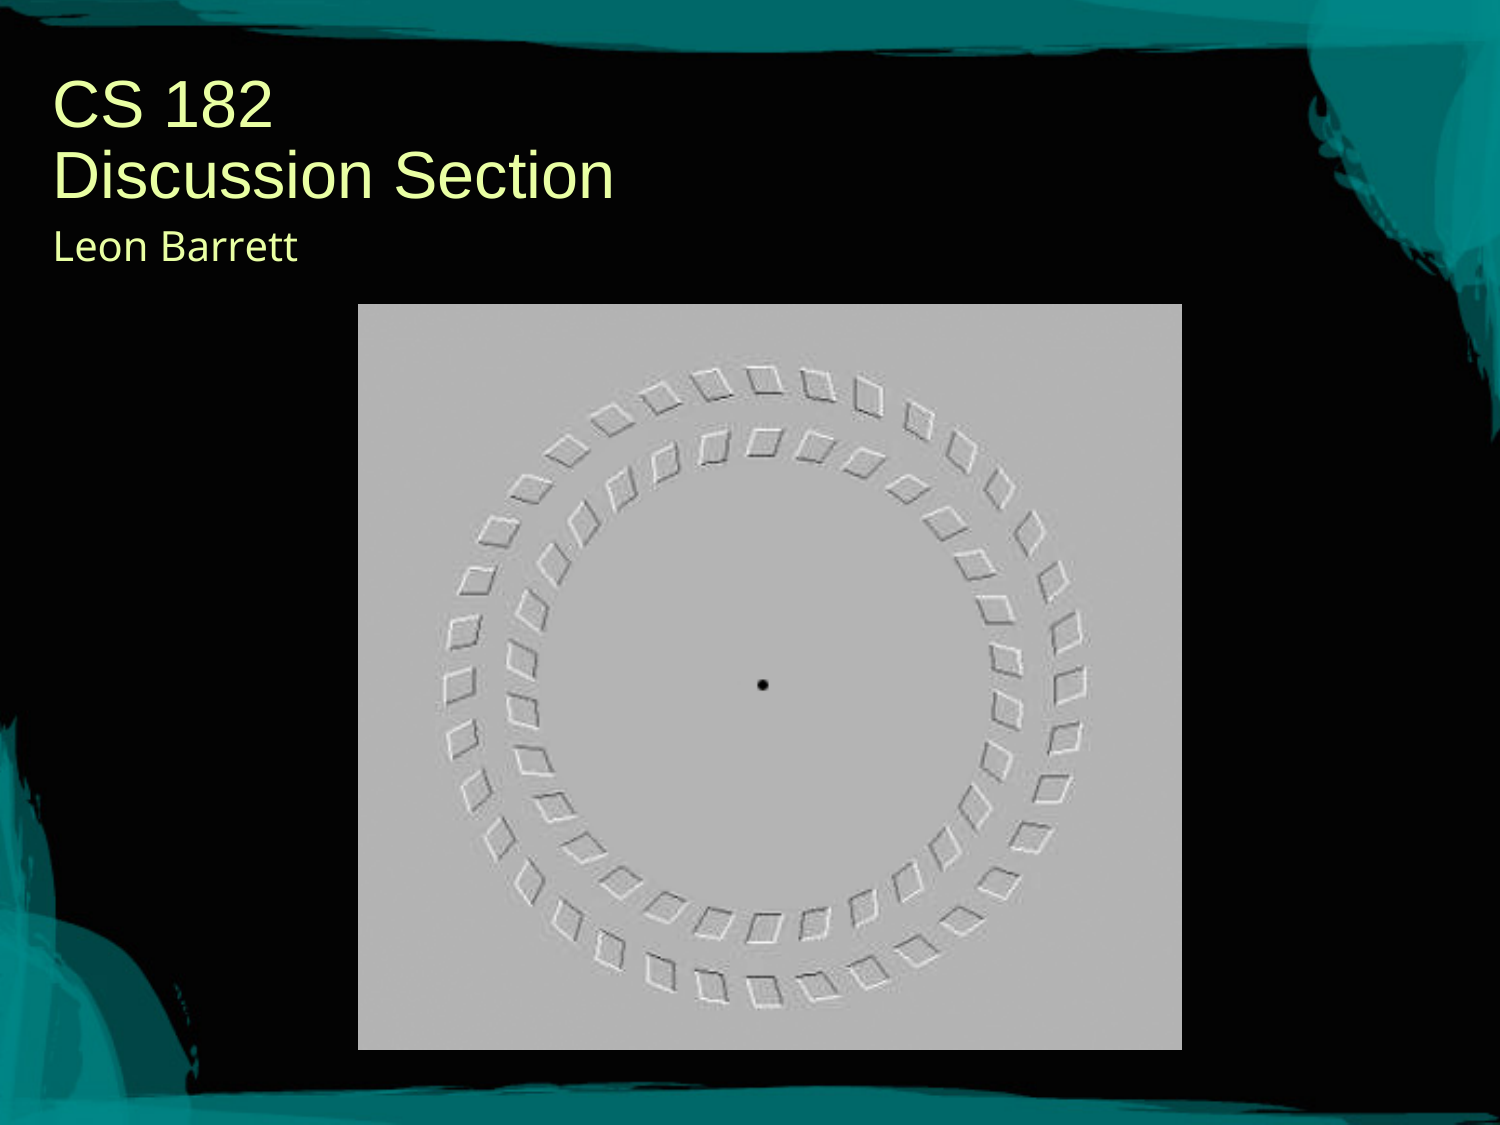

# CS 182 Discussion Section
Leon Barrett